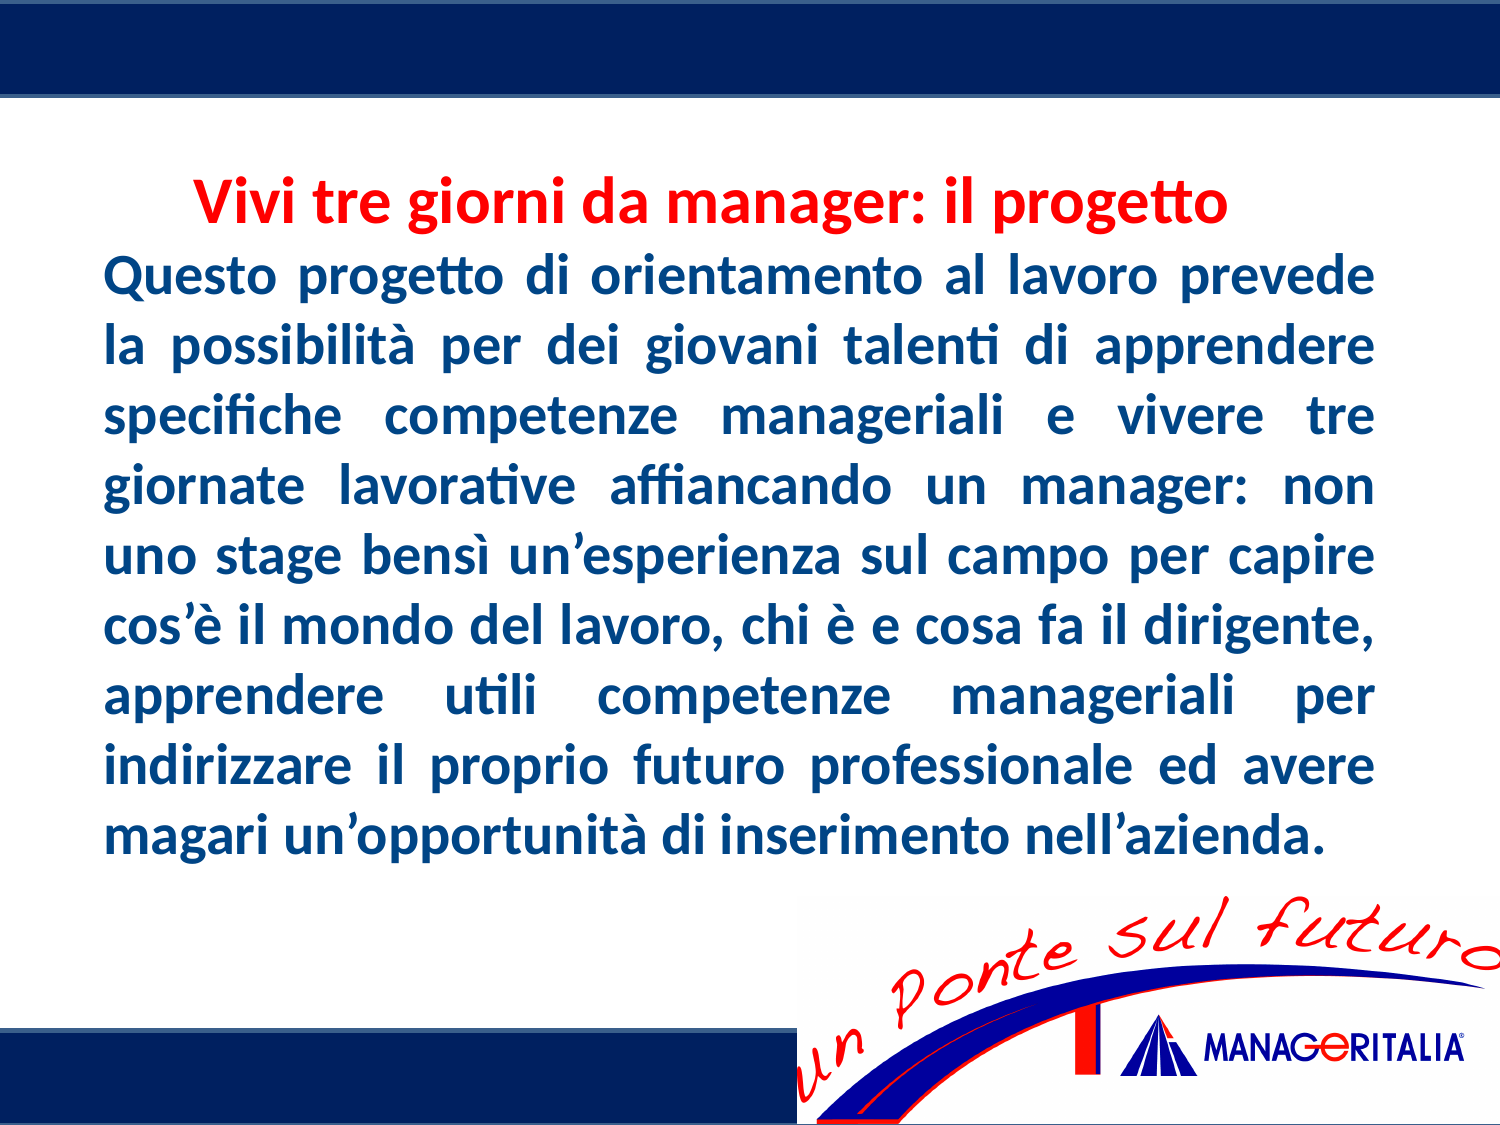

Vivi tre giorni da manager: il progetto
Questo progetto di orientamento al lavoro prevede la possibilità per dei giovani talenti di apprendere specifiche competenze manageriali e vivere tre giornate lavorative affiancando un manager: non uno stage bensì un’esperienza sul campo per capire cos’è il mondo del lavoro, chi è e cosa fa il dirigente, apprendere utili competenze manageriali per indirizzare il proprio futuro professionale ed avere magari un’opportunità di inserimento nell’azienda.